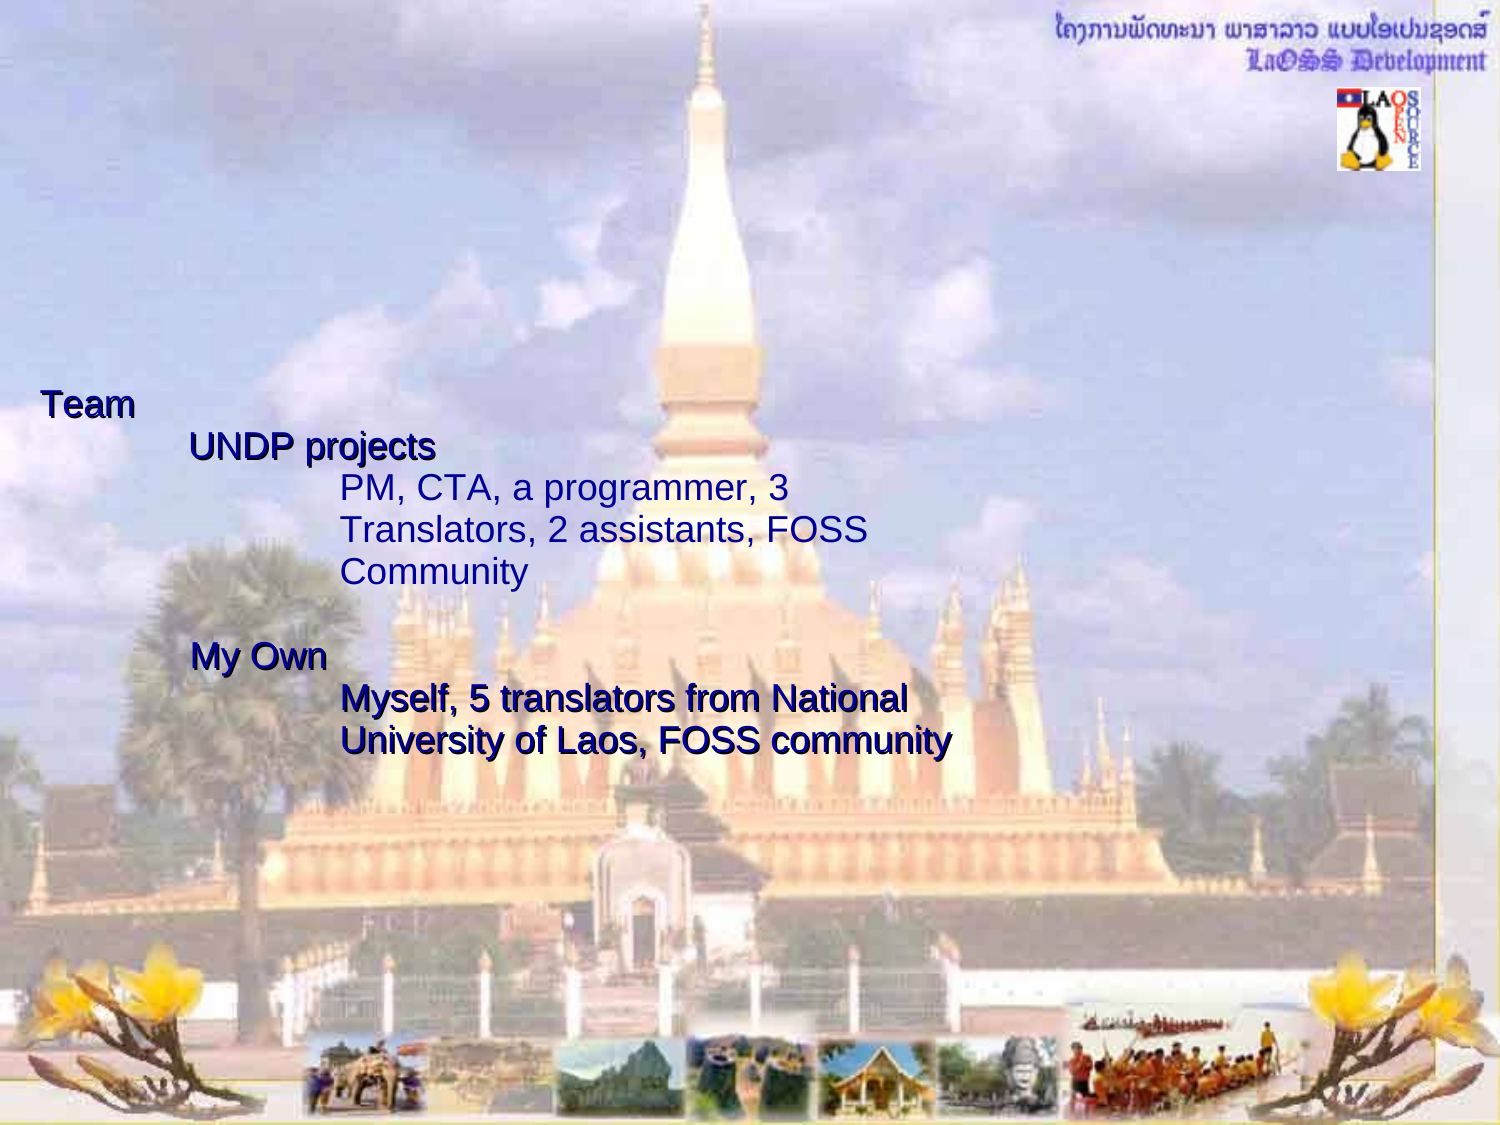

Team
 UNDP projects
	PM, CTA, a programmer, 3 		Translators, 2 assistants, FOSS 		Community
My Own
	Myself, 5 translators from National 		University of Laos, FOSS community